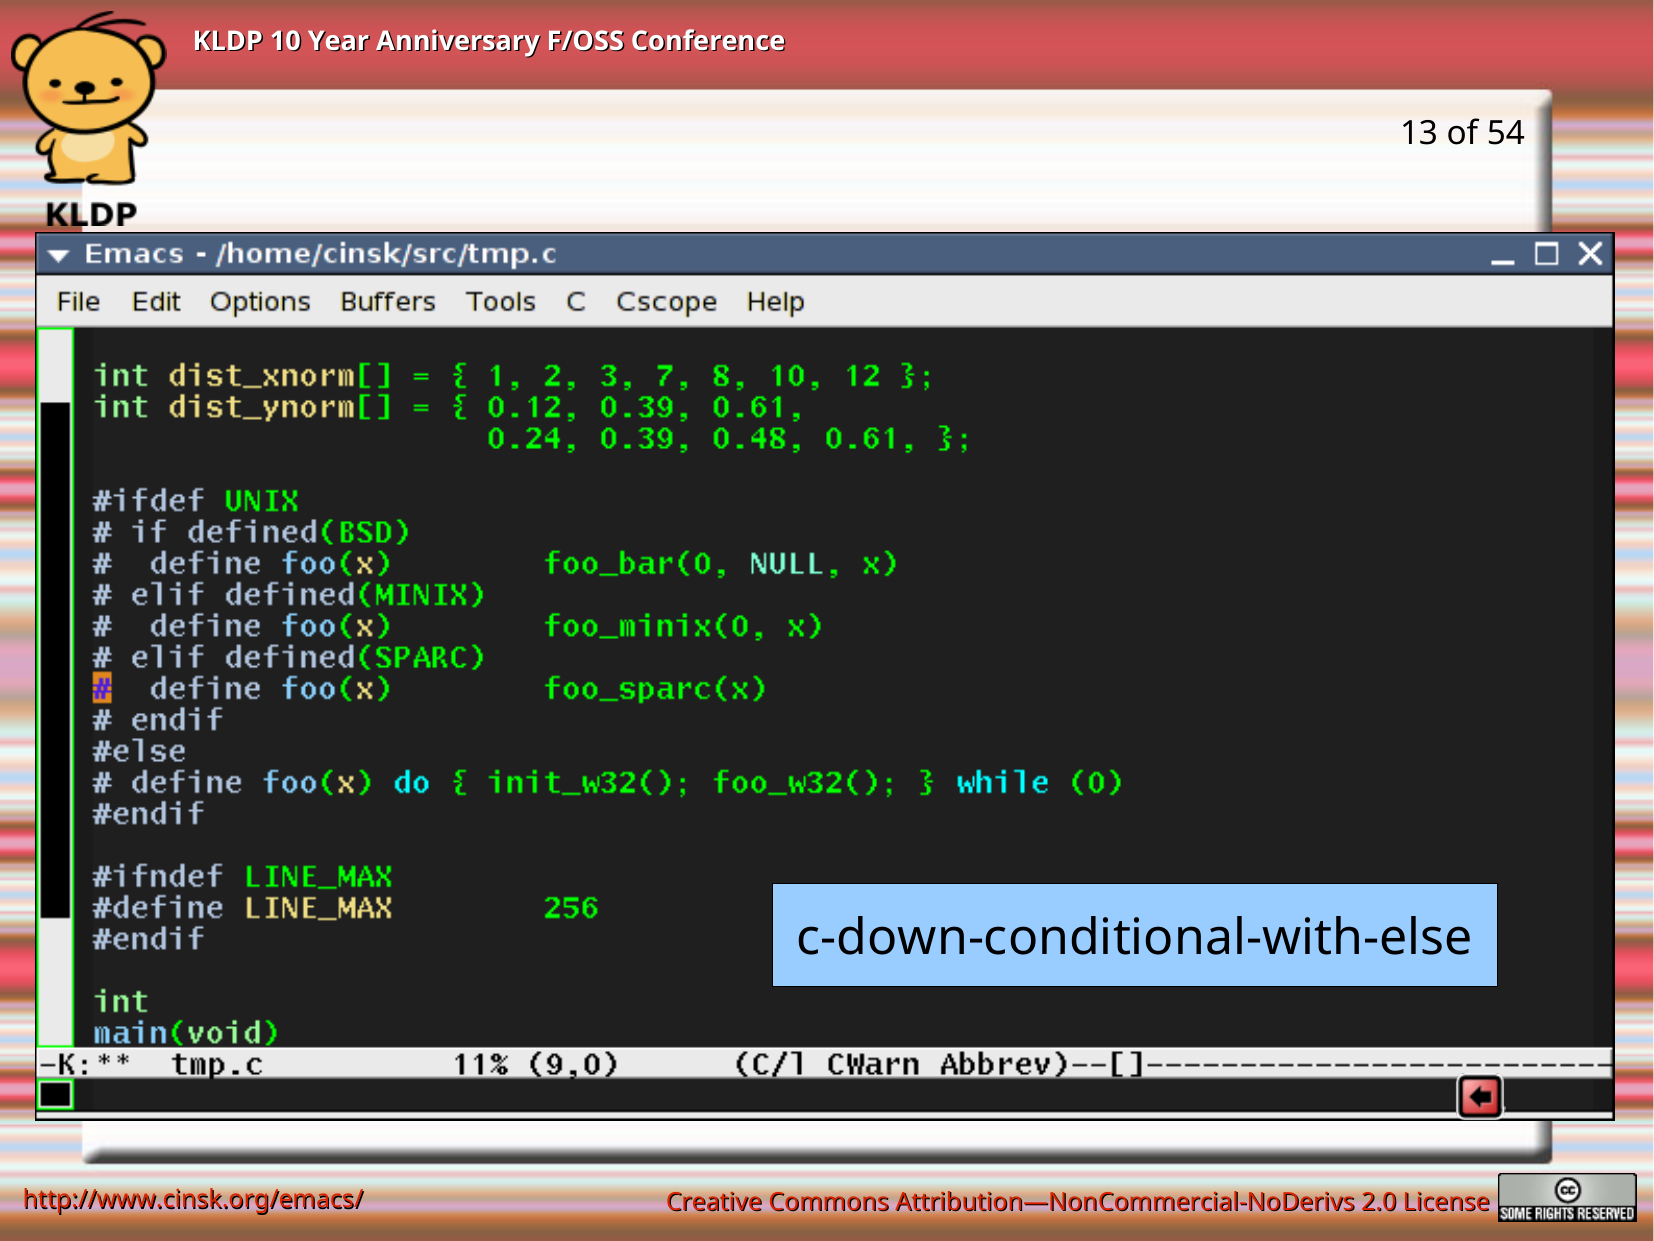

#
c-backward-conditional
c-backward-conditional
c-backward-conditional
c-down-conditional-with-else
c-down-conditional-with-else
c-down-conditional-with-else
c-down-conditional-with-else